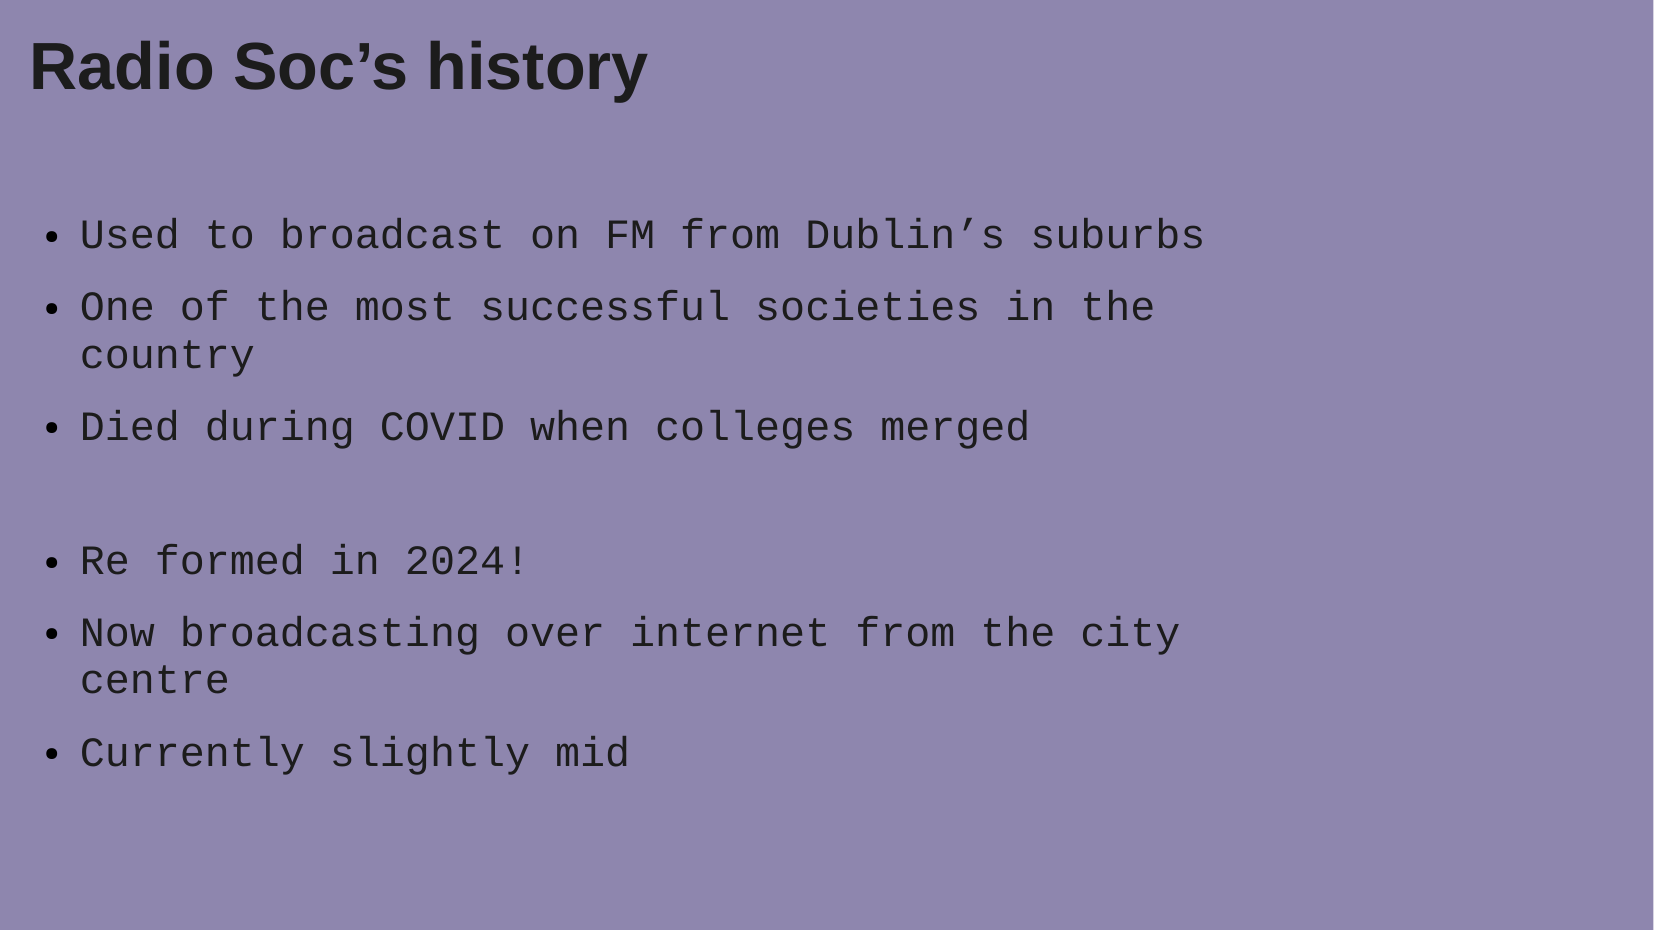

# Radio Soc’s history
Used to broadcast on FM from Dublin’s suburbs
One of the most successful societies in the country
Died during COVID when colleges merged
Re formed in 2024!
Now broadcasting over internet from the city centre
Currently slightly mid